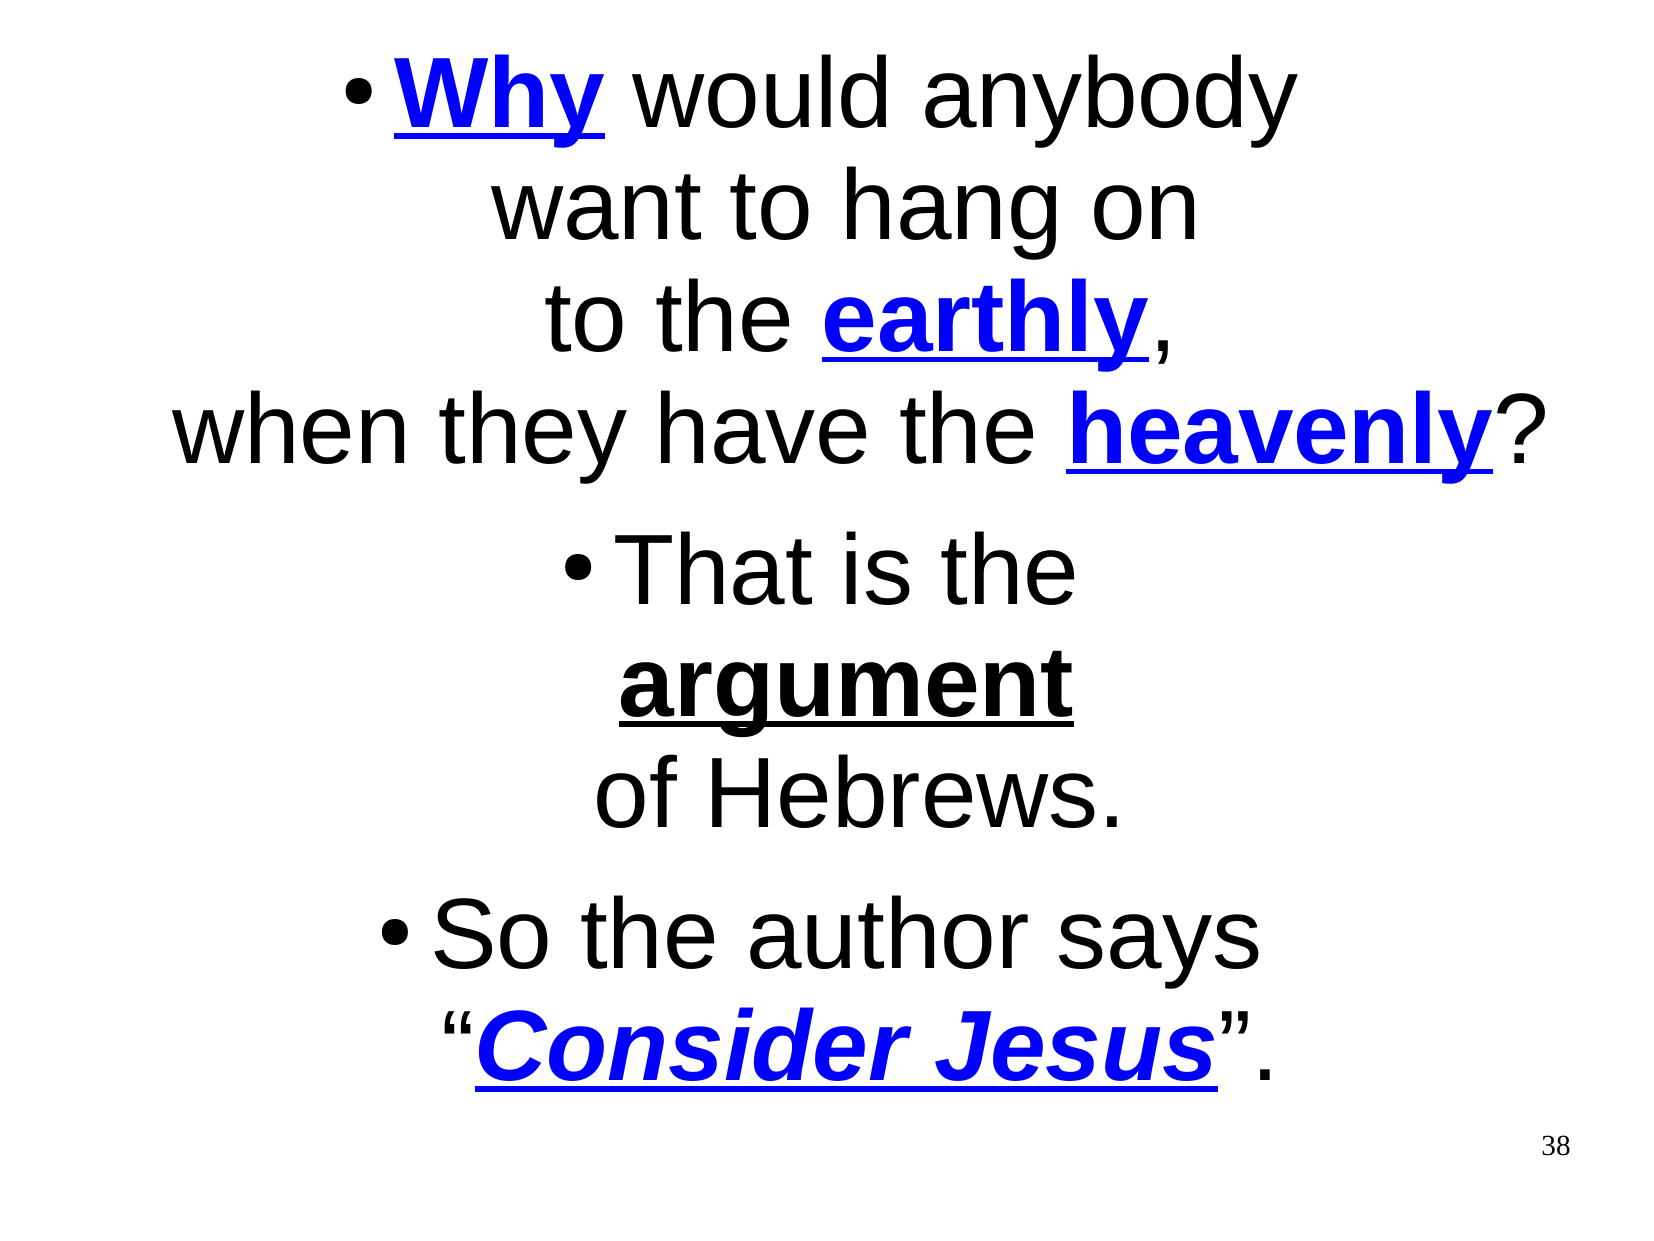

# Why would anybody want to hang on to the earthly, when they have the heavenly?
That is the
argument
of Hebrews.
So the author says
“Consider Jesus”.
38